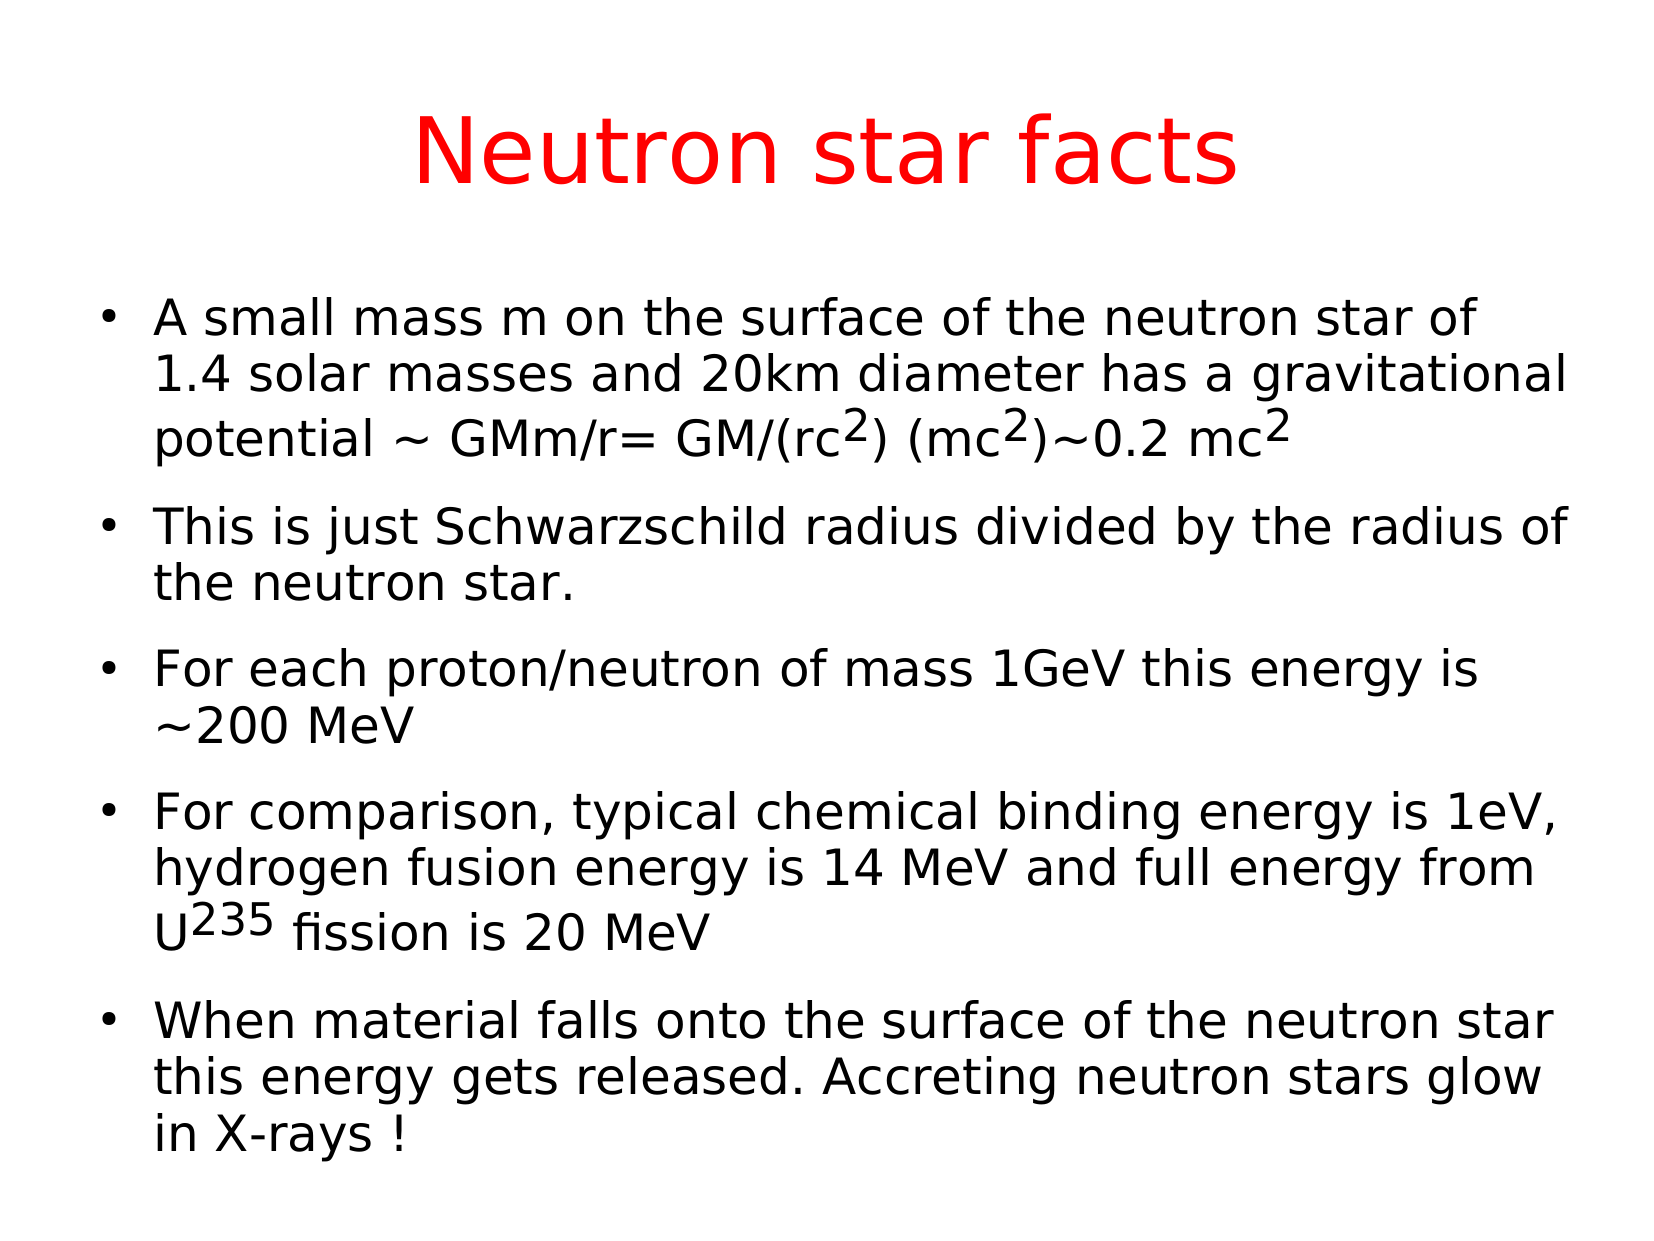

# Neutron star facts
A small mass m on the surface of the neutron star of 1.4 solar masses and 20km diameter has a gravitational potential ~ GMm/r= GM/(rc2) (mc2)~0.2 mc2
This is just Schwarzschild radius divided by the radius of the neutron star.
For each proton/neutron of mass 1GeV this energy is ~200 MeV
For comparison, typical chemical binding energy is 1eV, hydrogen fusion energy is 14 MeV and full energy from U235 fission is 20 MeV
When material falls onto the surface of the neutron star this energy gets released. Accreting neutron stars glow in X-rays !